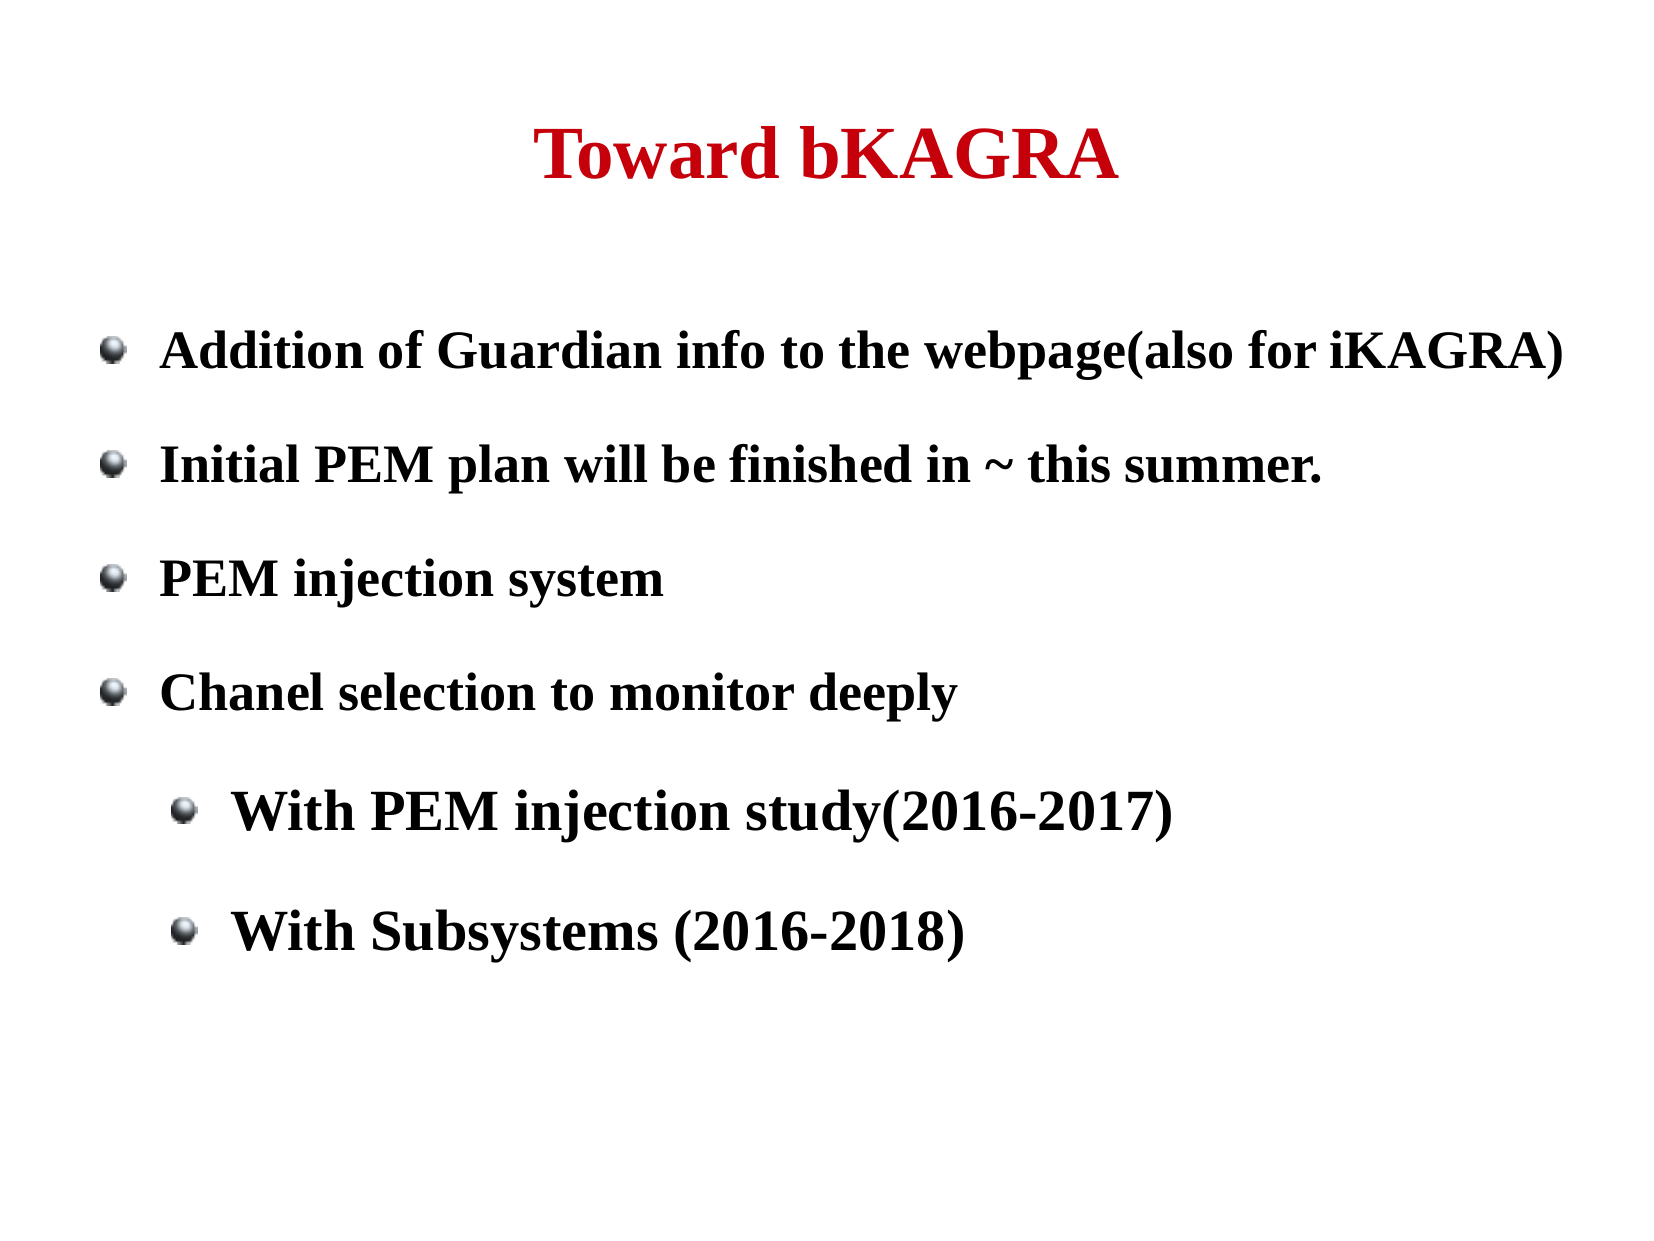

# Toward bKAGRA
Addition of Guardian info to the webpage(also for iKAGRA)
Initial PEM plan will be finished in ~ this summer.
PEM injection system
Chanel selection to monitor deeply
With PEM injection study(2016-2017)
With Subsystems (2016-2018)